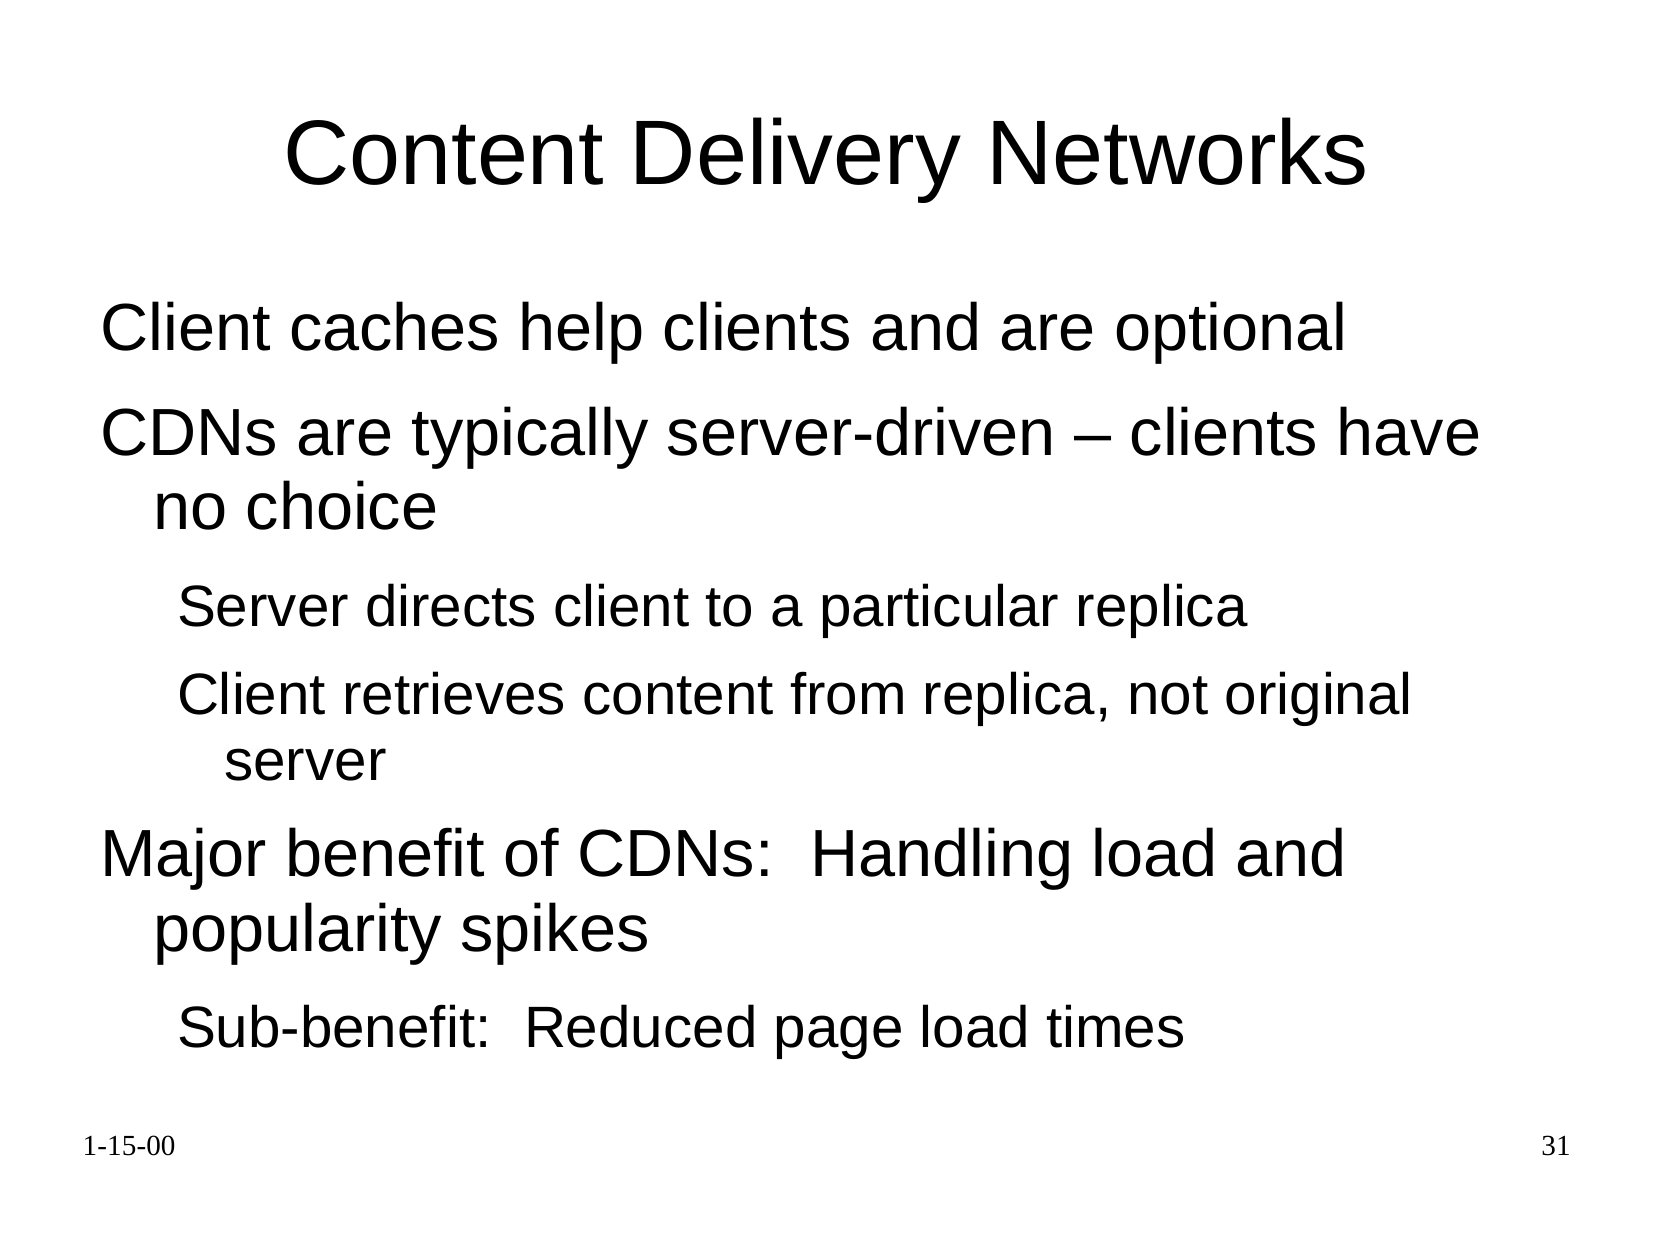

# Content Delivery Networks
Client caches help clients and are optional
CDNs are typically server-driven – clients have no choice
Server directs client to a particular replica
Client retrieves content from replica, not original server
Major benefit of CDNs: Handling load and popularity spikes
Sub-benefit: Reduced page load times
1-15-00
31